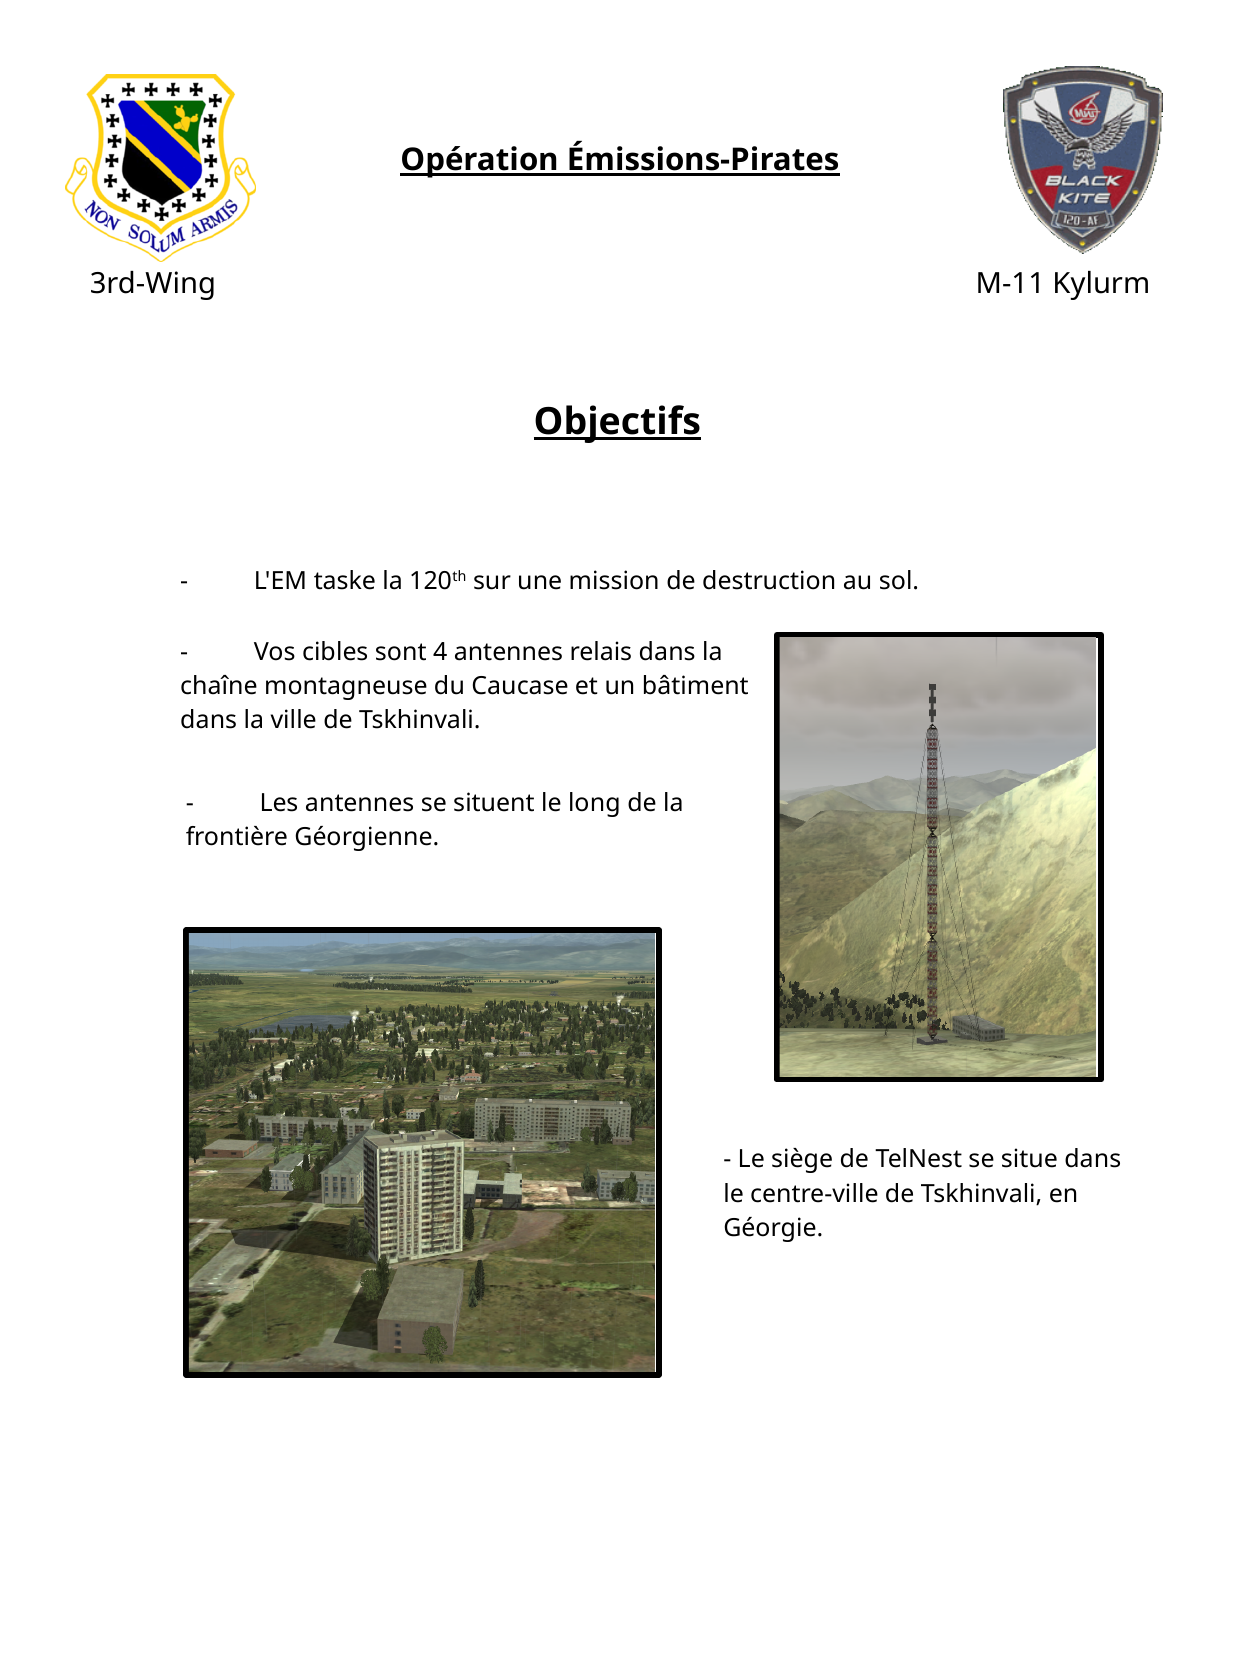

# Opération Émissions-Pirates 3rd-Wing											M-11 Kylurm
Objectifs
- 	L'EM taske la 120th sur une mission de destruction au sol.
- 	Vos cibles sont 4 antennes relais dans la chaîne montagneuse du Caucase et un bâtiment dans la ville de Tskhinvali.
- 	Les antennes se situent le long de la frontière Géorgienne.
- Le siège de TelNest se situe dans le centre-ville de Tskhinvali, en Géorgie.